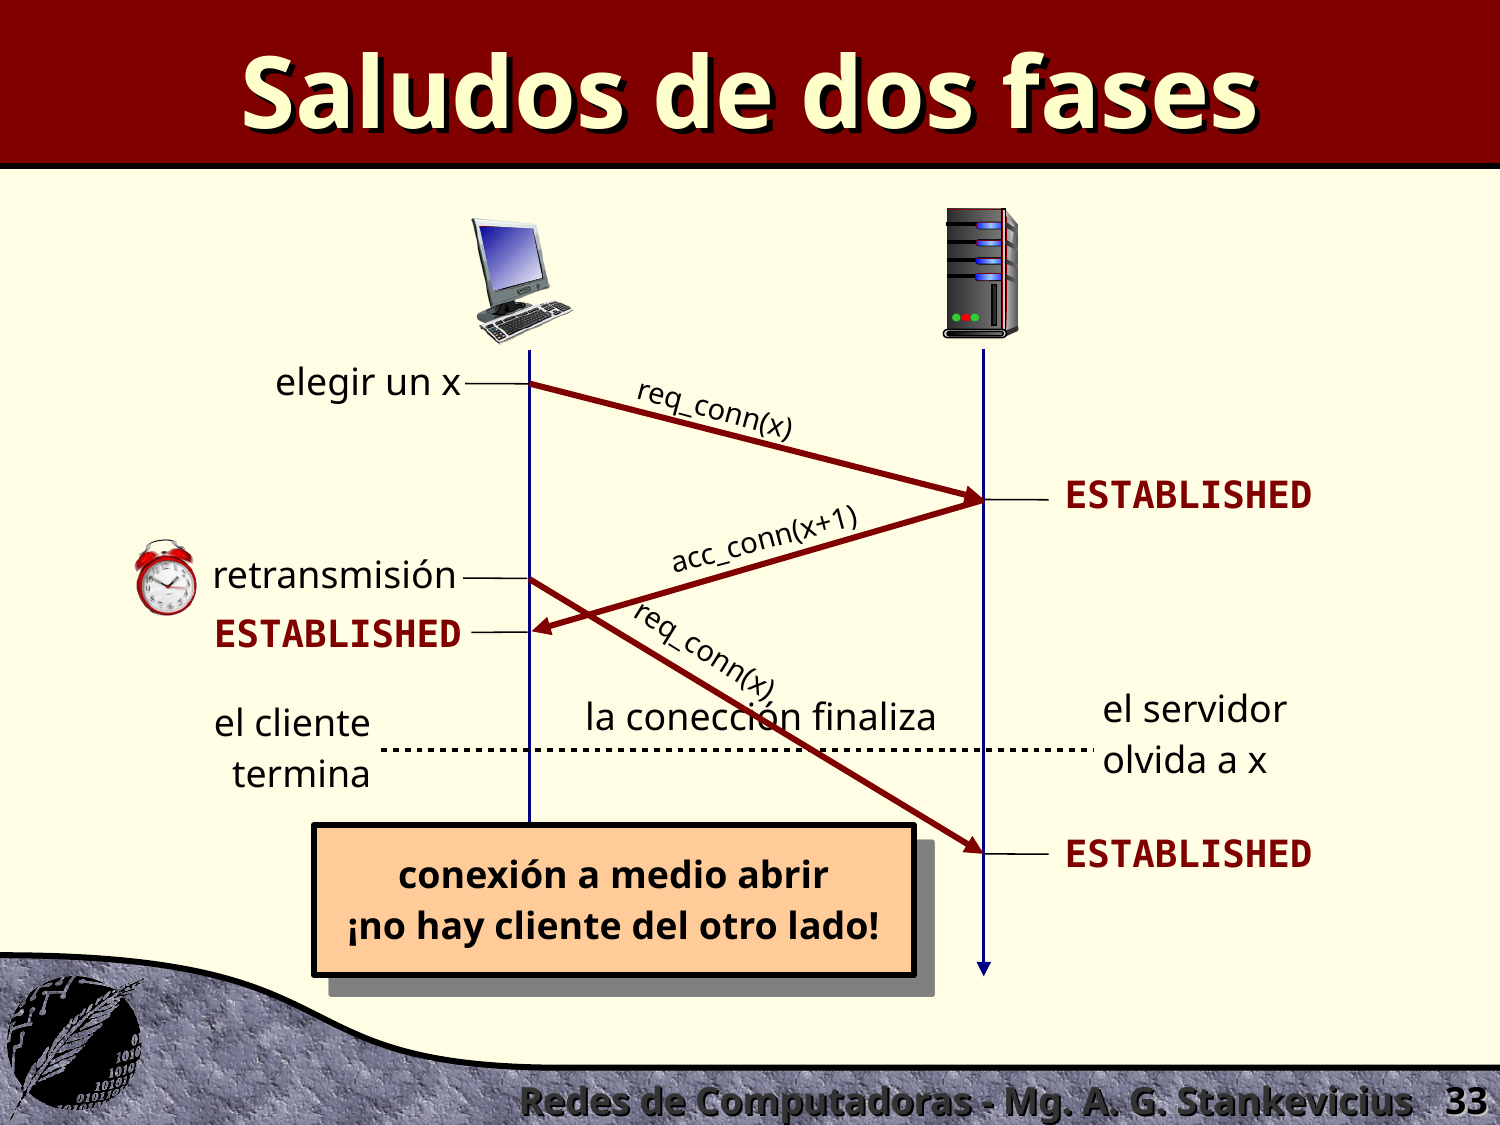

# Saludos de dos fases
	req_conn(x)
elegir un x
ESTABLISHED
acc_conn(x+1)
	req_conn(x)
retransmisión
ESTABLISHED
el servidor
olvida a x
la conección finaliza
el cliente
termina
conexión a medio abrir
¡no hay cliente del otro lado!
ESTABLISHED
33